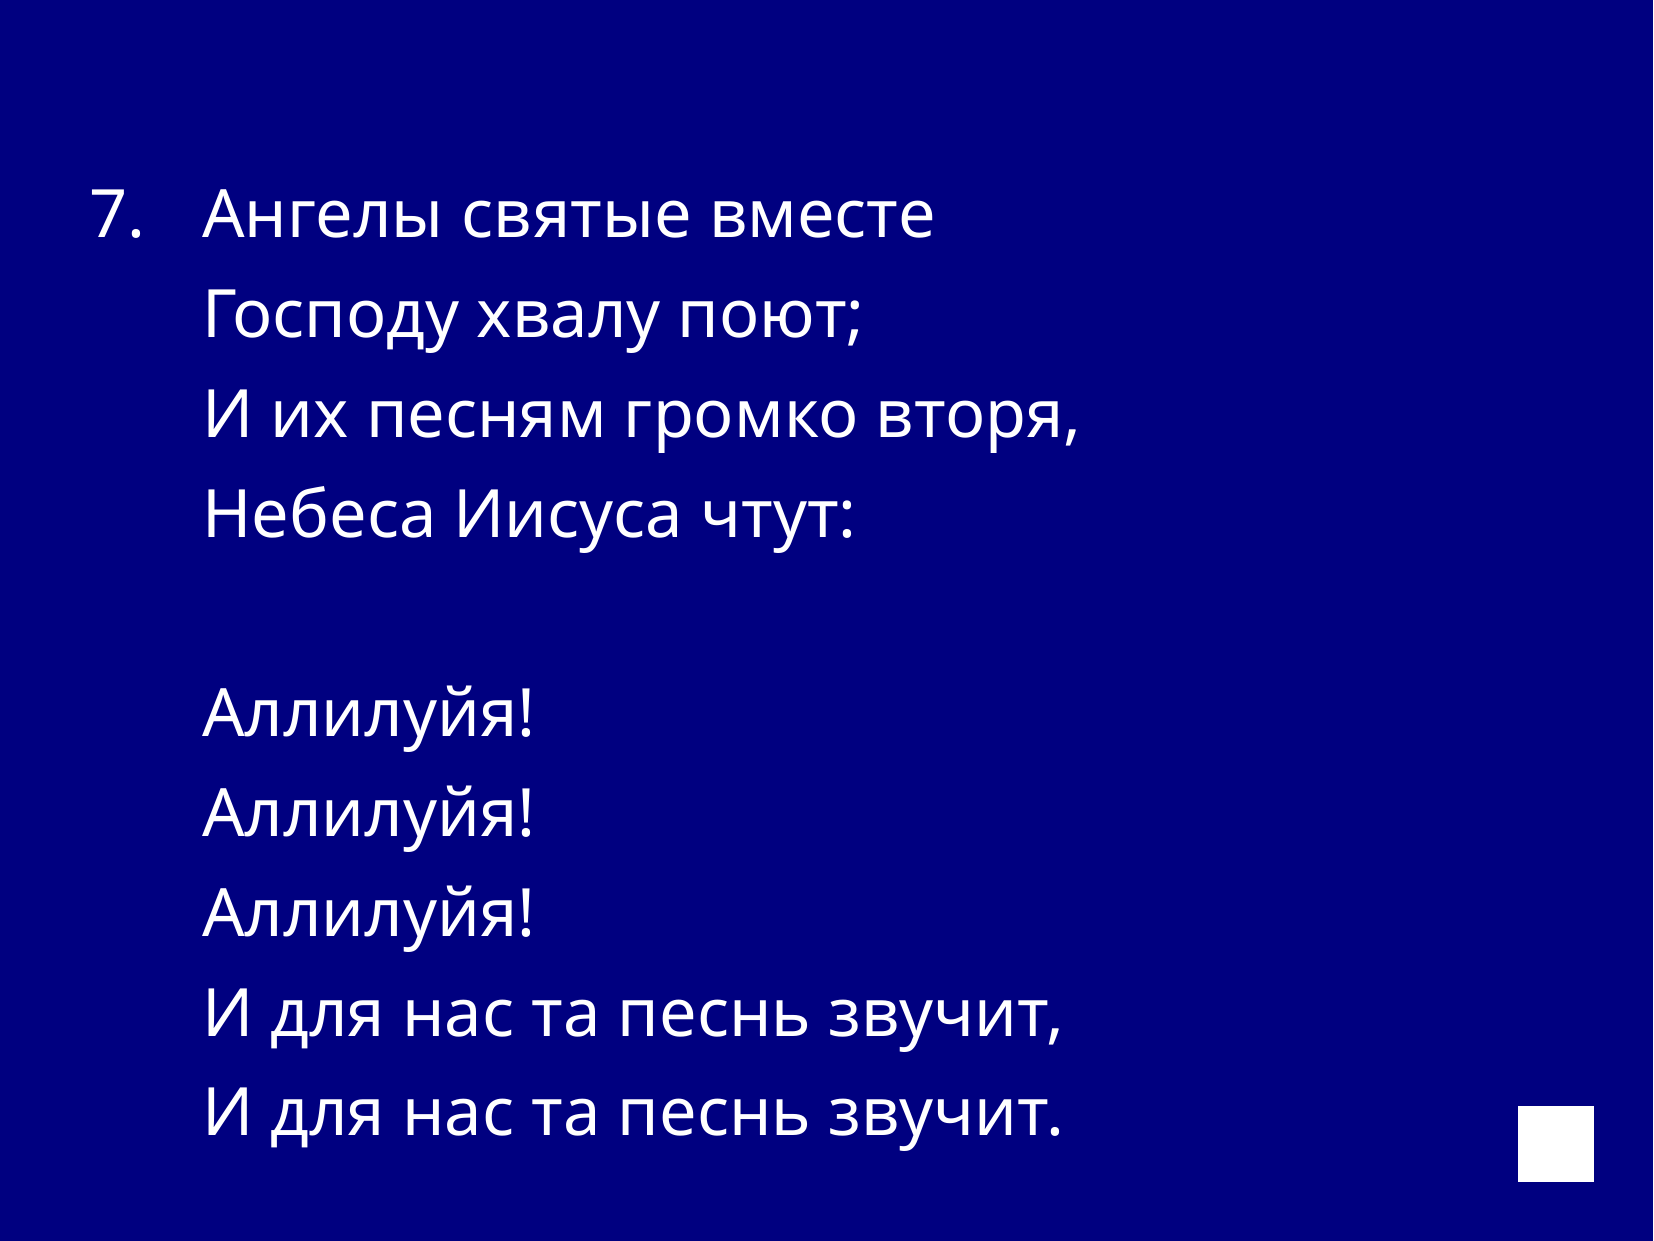

7.	Ангелы святые вместе
	Господу хвалу поют;
	И их песням громко вторя,
	Небеса Иисуса чтут:
	Аллилуйя!
	Аллилуйя!
	Аллилуйя!
	И для нас та песнь звучит,
	И для нас та песнь звучит.